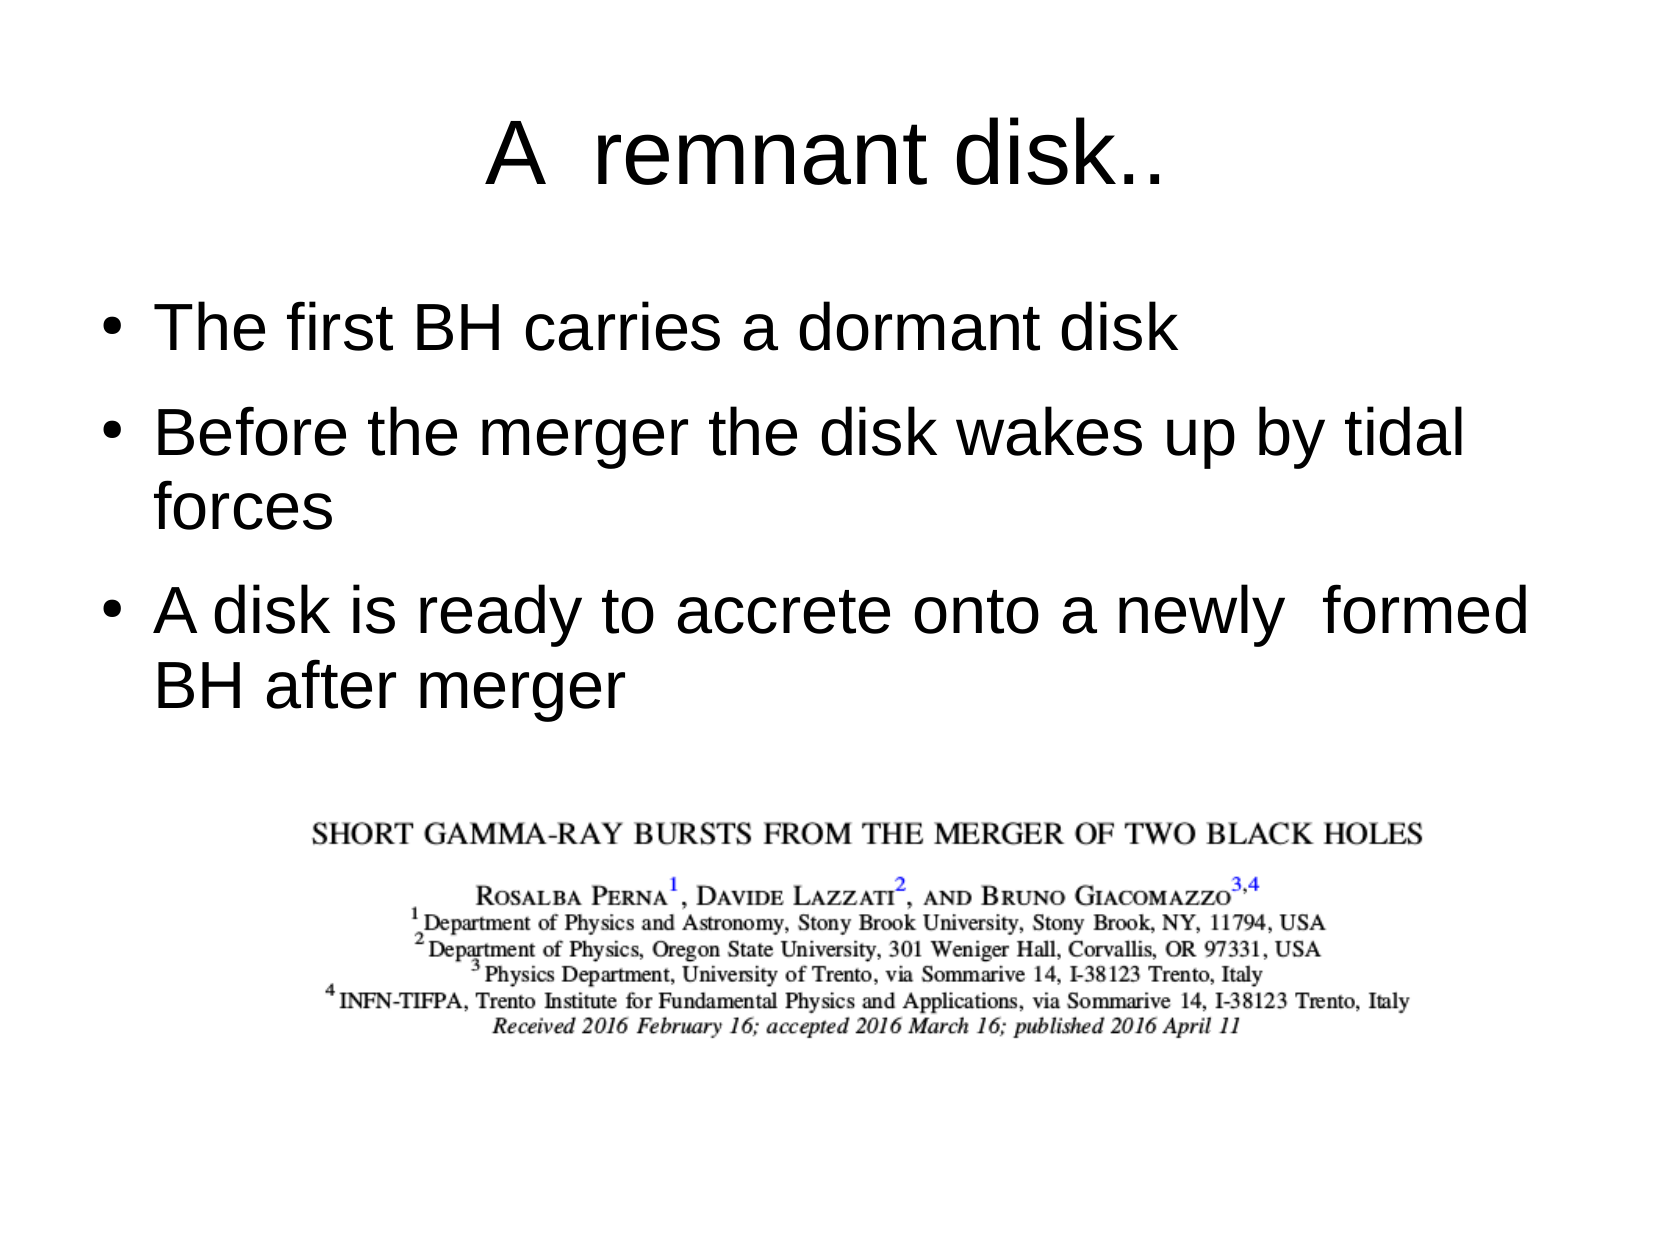

# A remnant disk..
The first BH carries a dormant disk
Before the merger the disk wakes up by tidal forces
A disk is ready to accrete onto a newly formed BH after merger